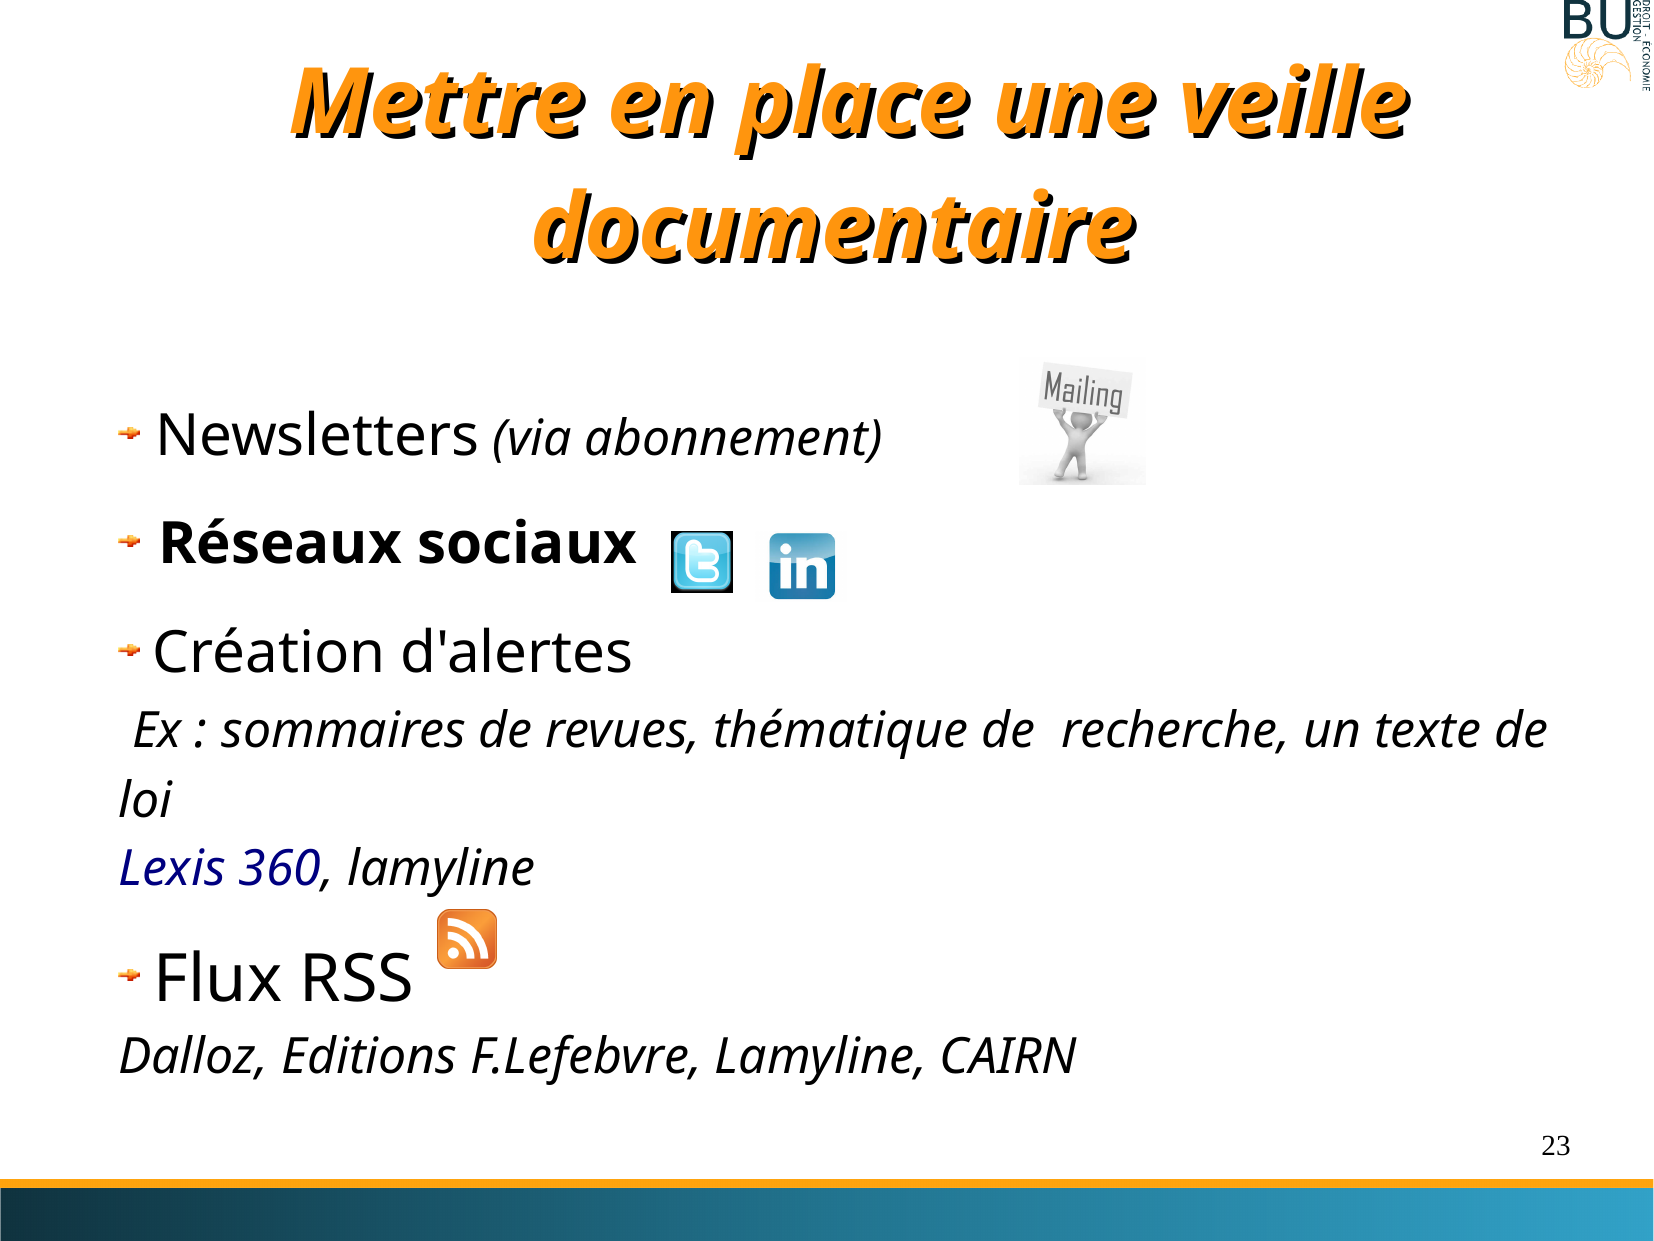

Mettre en place une veille documentaire
# Newsletters (via abonnement)
 Réseaux sociaux
 Création d'alertes
 Ex : sommaires de revues, thématique de recherche, un texte de loi
Lexis 360, lamyline
 Flux RSS
Dalloz, Editions F.Lefebvre, Lamyline, CAIRN
23